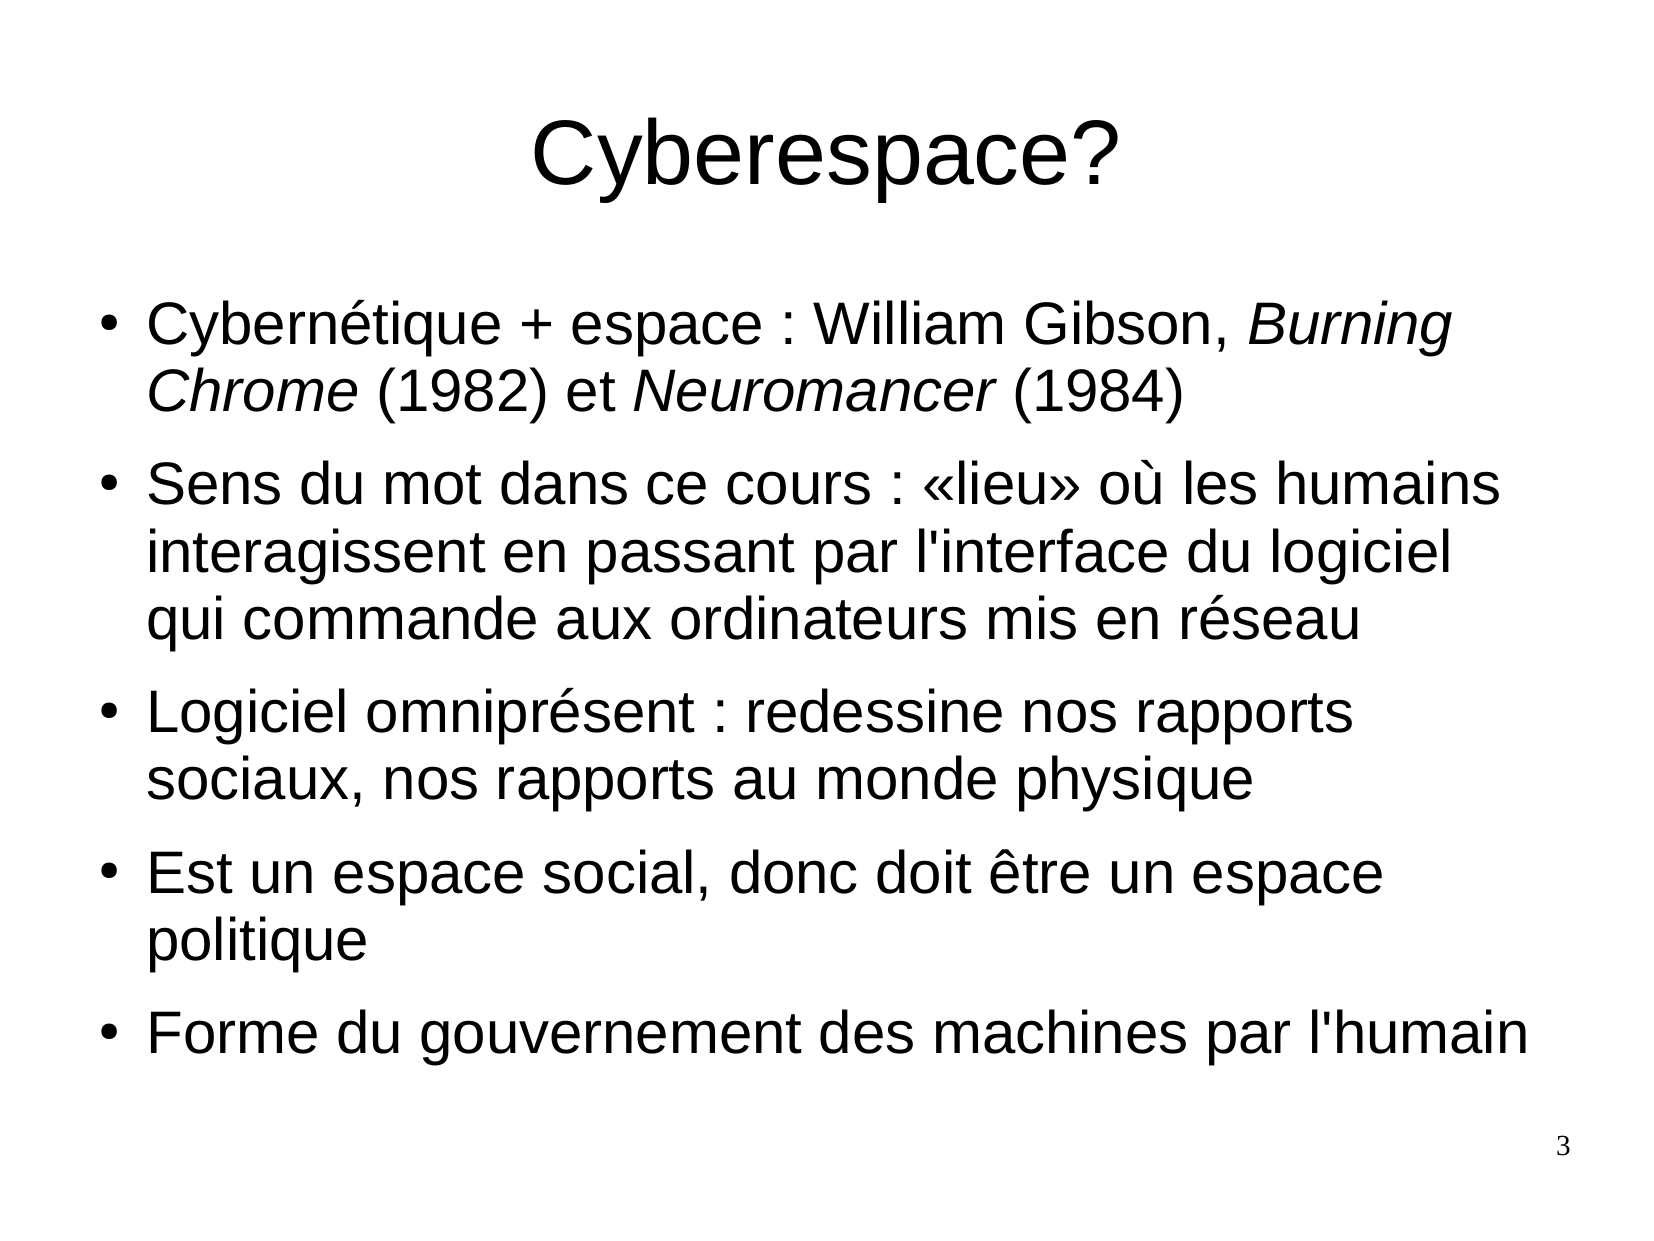

# Cyberespace?
Cybernétique + espace : William Gibson, Burning Chrome (1982) et Neuromancer (1984)
Sens du mot dans ce cours : «lieu» où les humains interagissent en passant par l'interface du logiciel qui commande aux ordinateurs mis en réseau
Logiciel omniprésent : redessine nos rapports sociaux, nos rapports au monde physique
Est un espace social, donc doit être un espace politique
Forme du gouvernement des machines par l'humain
3